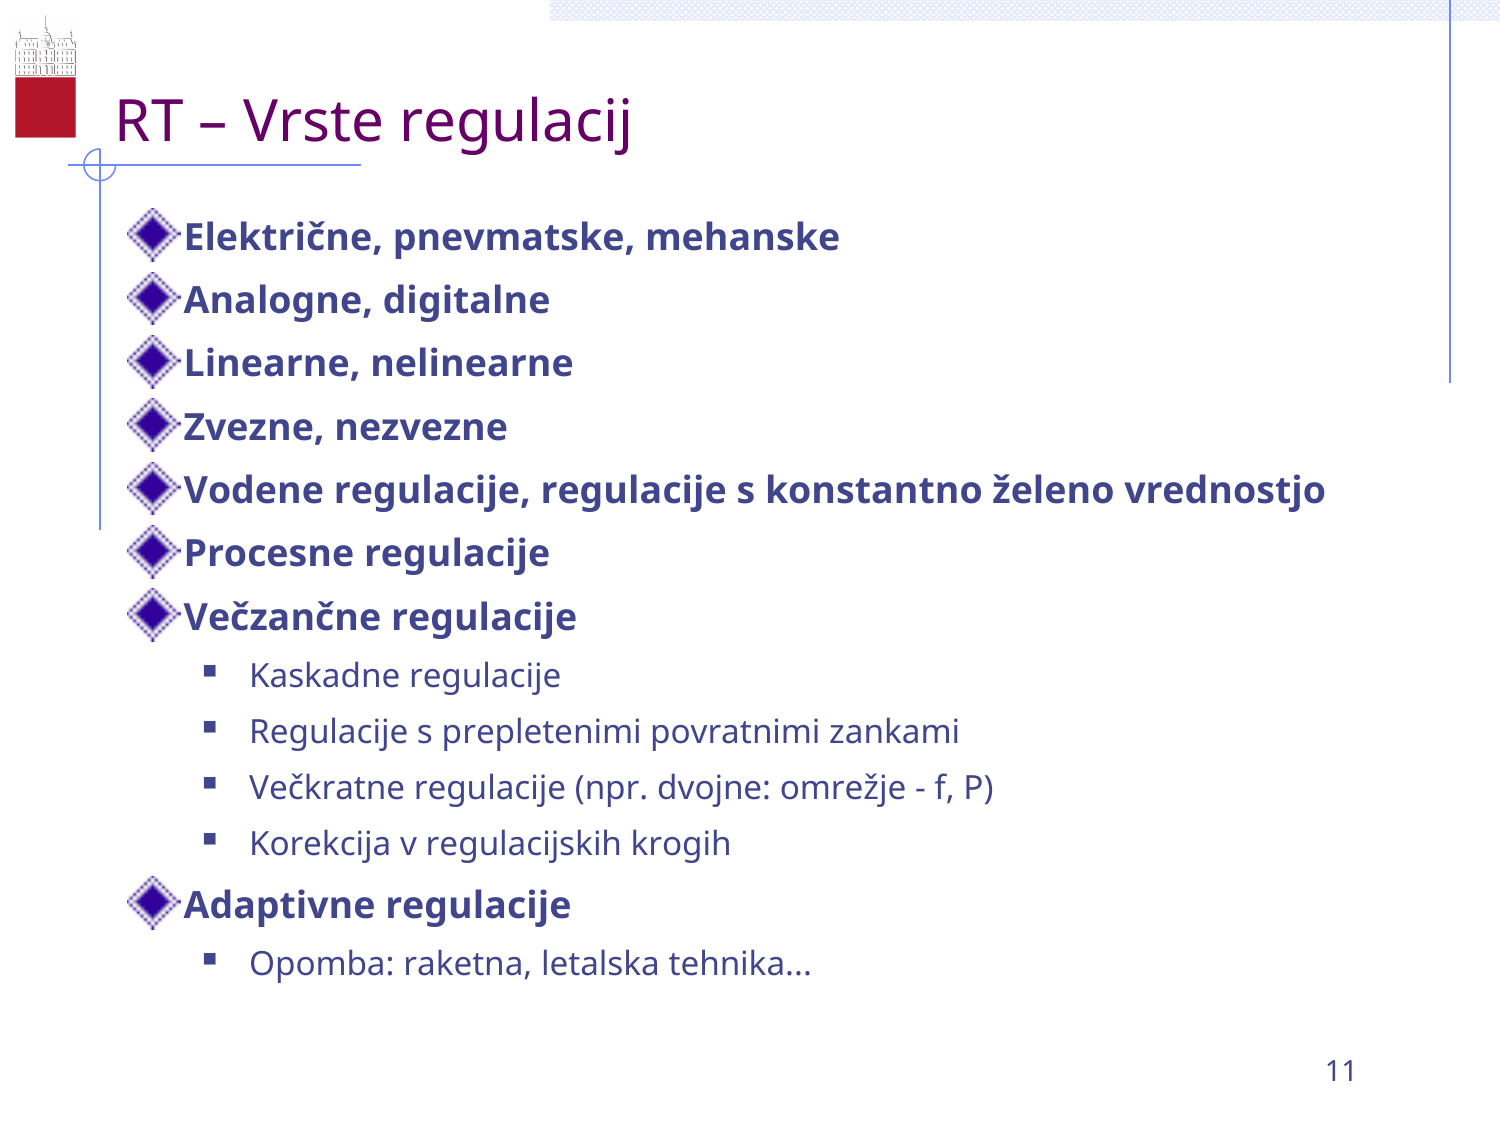

# RT – Vrste regulacij
Električne, pnevmatske, mehanske
Analogne, digitalne
Linearne, nelinearne
Zvezne, nezvezne
Vodene regulacije, regulacije s konstantno želeno vrednostjo
Procesne regulacije
Večzančne regulacije
Kaskadne regulacije
Regulacije s prepletenimi povratnimi zankami
Večkratne regulacije (npr. dvojne: omrežje - f, P)
Korekcija v regulacijskih krogih
Adaptivne regulacije
Opomba: raketna, letalska tehnika...